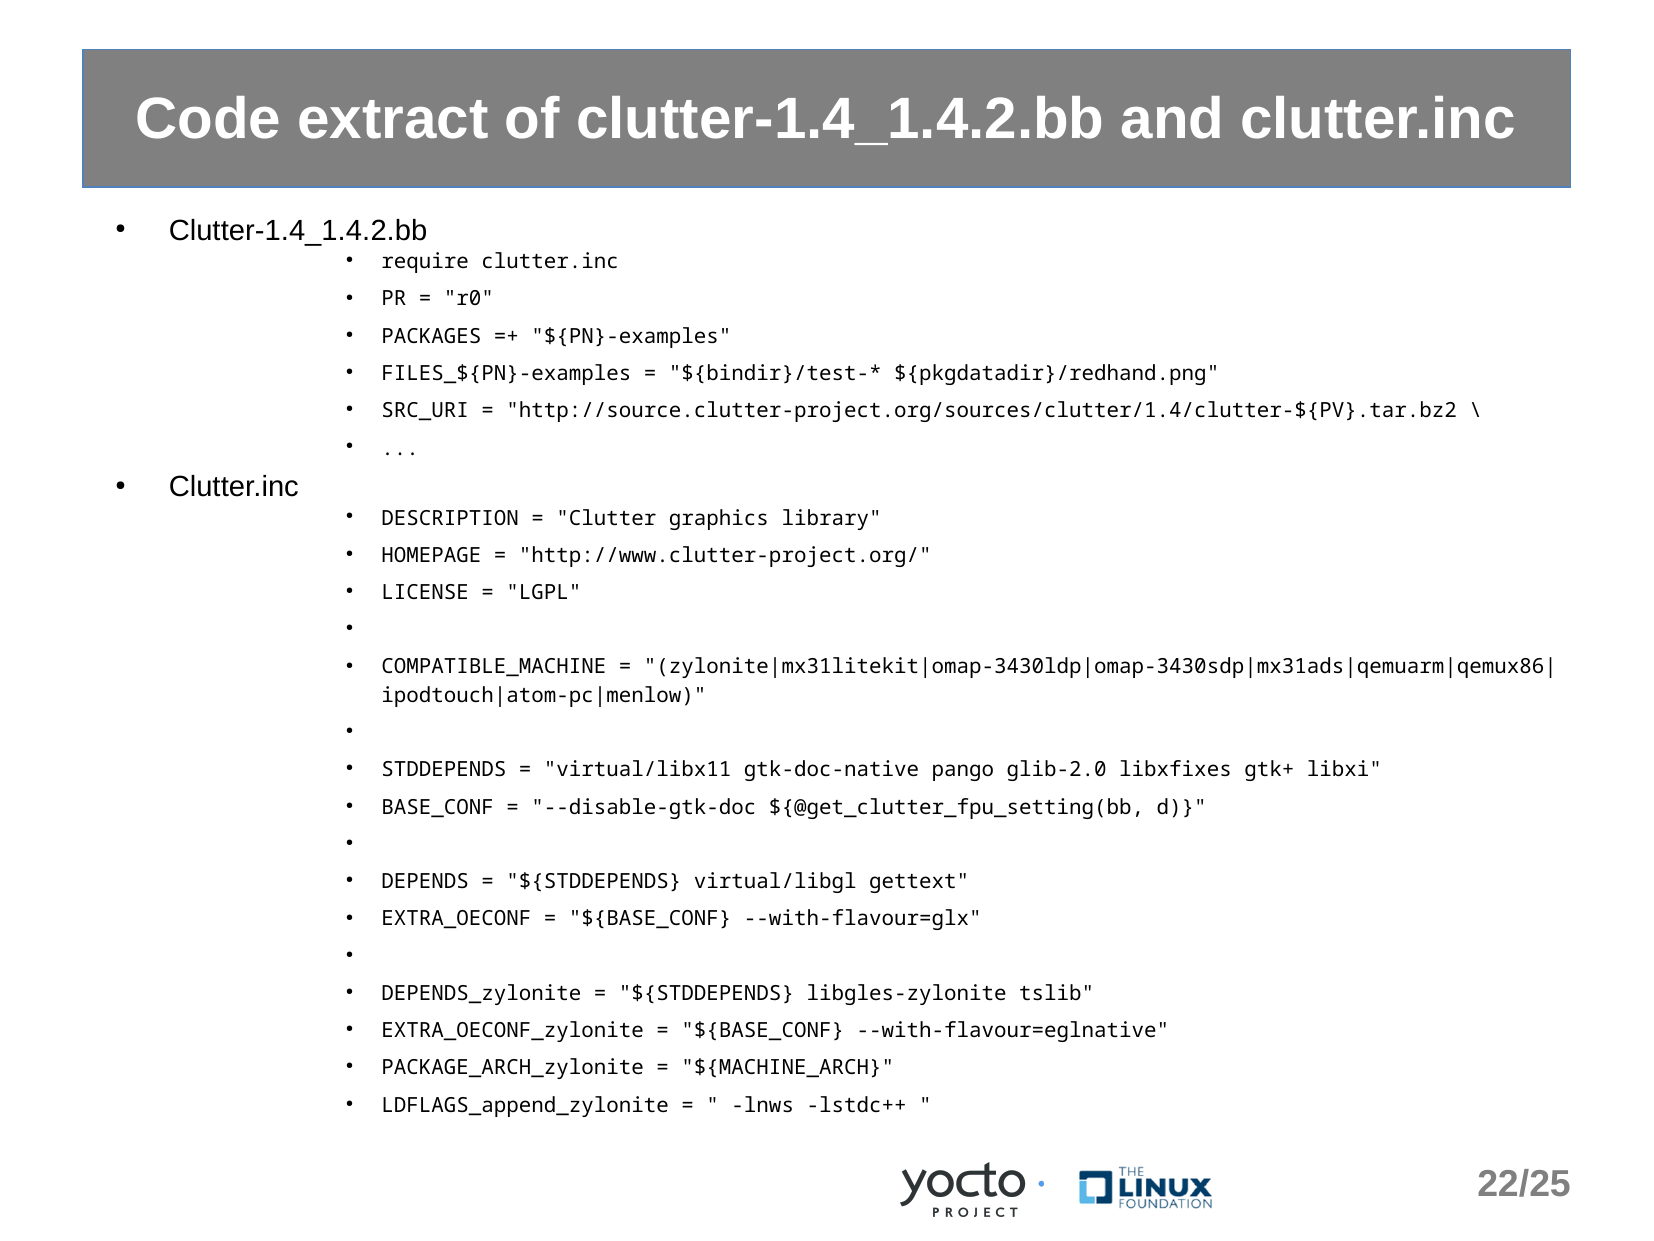

# Code extract of clutter-1.4_1.4.2.bb and clutter.inc
Clutter-1.4_1.4.2.bb
require clutter.inc
PR = "r0"
PACKAGES =+ "${PN}-examples"
FILES_${PN}-examples = "${bindir}/test-* ${pkgdatadir}/redhand.png"
SRC_URI = "http://source.clutter-project.org/sources/clutter/1.4/clutter-${PV}.tar.bz2 \
...
Clutter.inc
DESCRIPTION = "Clutter graphics library"
HOMEPAGE = "http://www.clutter-project.org/"
LICENSE = "LGPL"
COMPATIBLE_MACHINE = "(zylonite|mx31litekit|omap-3430ldp|omap-3430sdp|mx31ads|qemuarm|qemux86|ipodtouch|atom-pc|menlow)"
STDDEPENDS = "virtual/libx11 gtk-doc-native pango glib-2.0 libxfixes gtk+ libxi"
BASE_CONF = "--disable-gtk-doc ${@get_clutter_fpu_setting(bb, d)}"
DEPENDS = "${STDDEPENDS} virtual/libgl gettext"
EXTRA_OECONF = "${BASE_CONF} --with-flavour=glx"
DEPENDS_zylonite = "${STDDEPENDS} libgles-zylonite tslib"
EXTRA_OECONF_zylonite = "${BASE_CONF} --with-flavour=eglnative"
PACKAGE_ARCH_zylonite = "${MACHINE_ARCH}"
LDFLAGS_append_zylonite = " -lnws -lstdc++ "
22